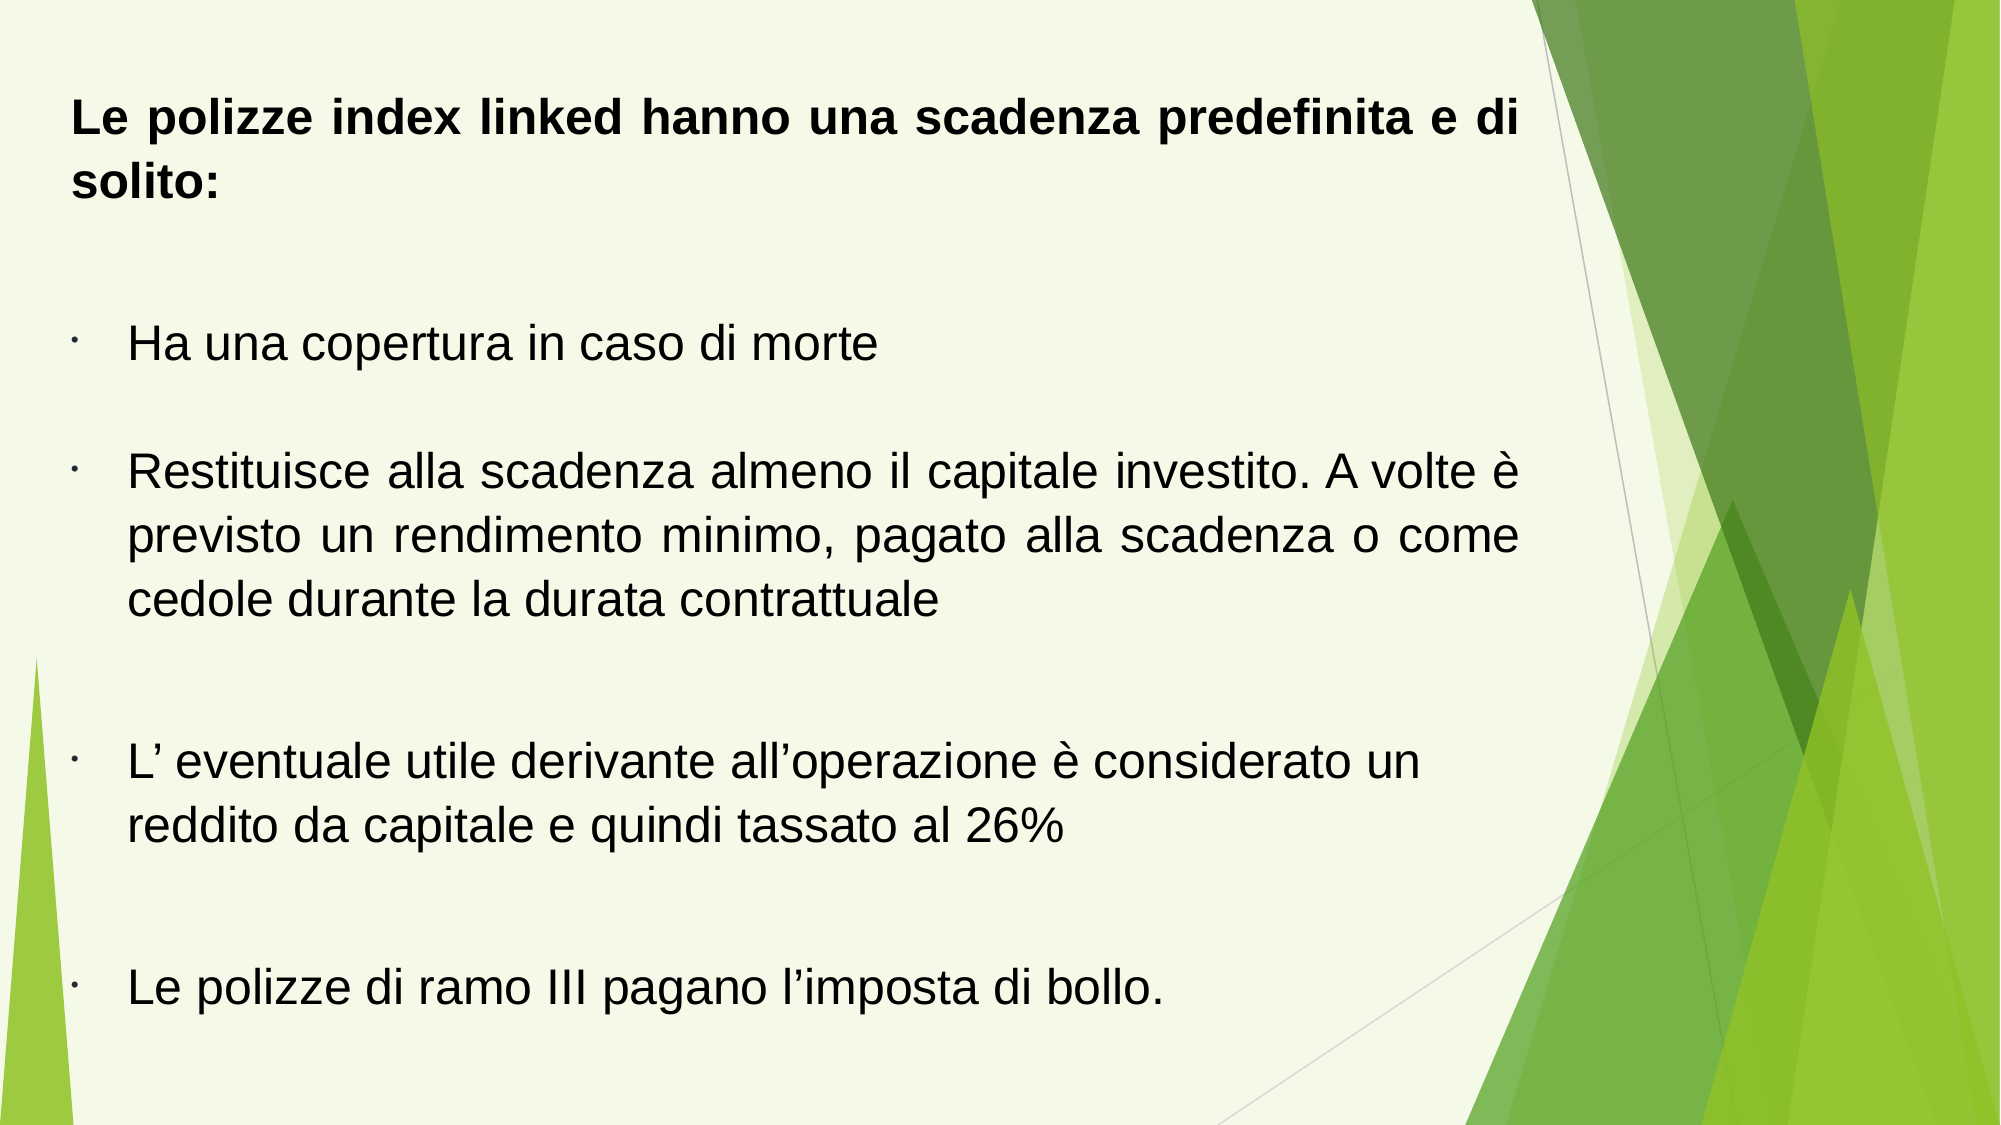

Le polizze index linked hanno una scadenza predefinita e di solito:
Ha una copertura in caso di morte
Restituisce alla scadenza almeno il capitale investito. A volte è previsto un rendimento minimo, pagato alla scadenza o come cedole durante la durata contrattuale
L’ eventuale utile derivante all’operazione è considerato un reddito da capitale e quindi tassato al 26%
Le polizze di ramo III pagano l’imposta di bollo.